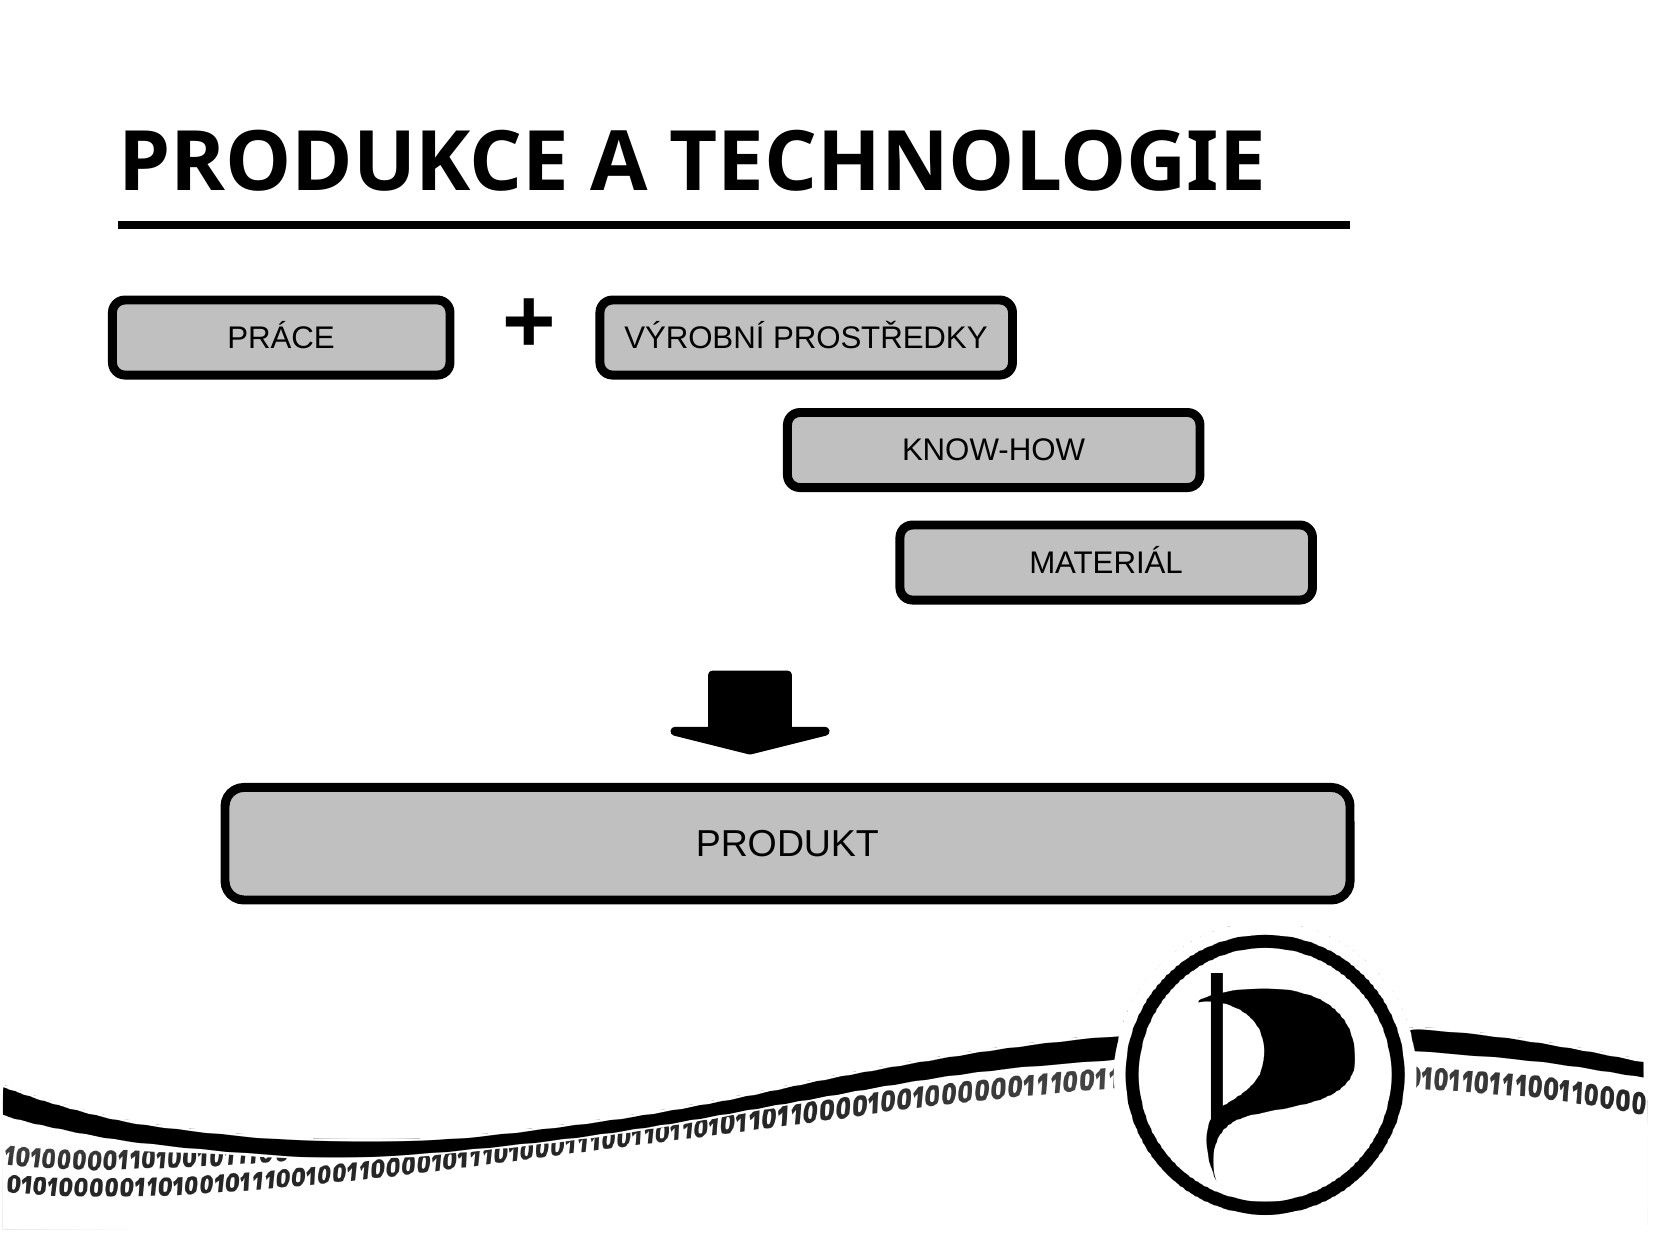

# PRODUKCE A TECHNOLOGIE
+
PRÁCE
VÝROBNÍ PROSTŘEDKY
KNOW-HOW
MATERIÁL
PRODUKT